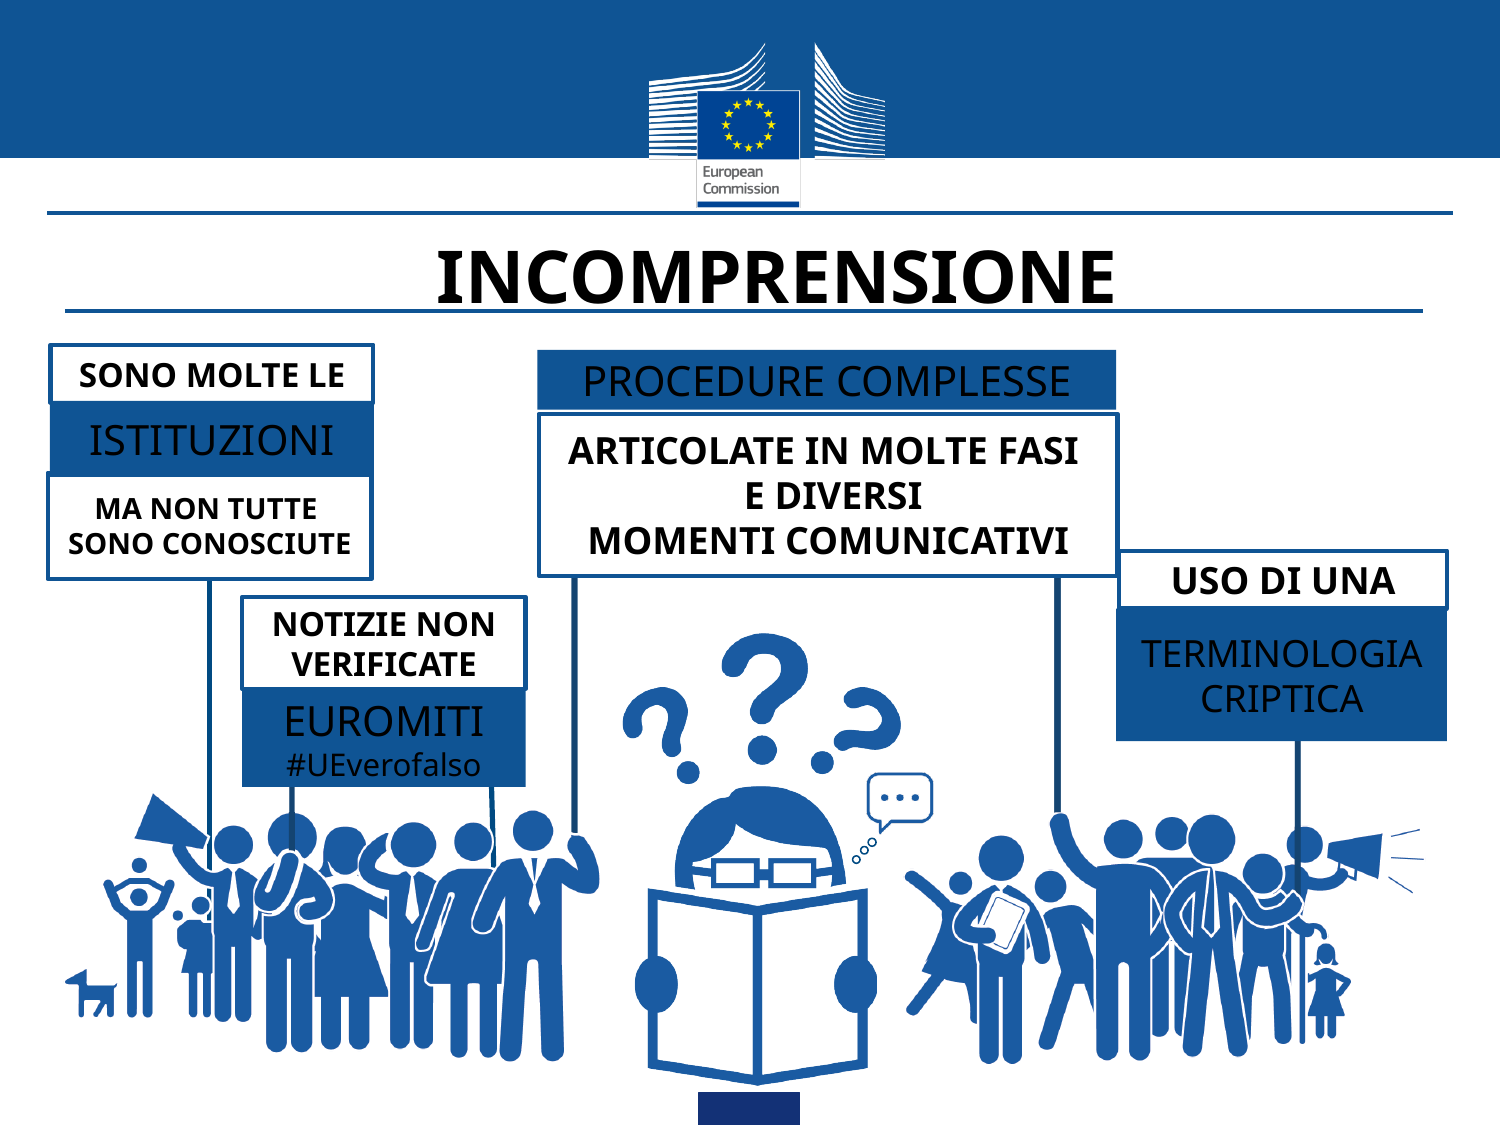

INCOMPRENSIONE
SONO MOLTE LE
PROCEDURE COMPLESSE
ISTITUZIONI
ARTICOLATE IN MOLTE FASI
 E DIVERSI
MOMENTI COMUNICATIVI
MA NON TUTTE
SONO CONOSCIUTE
USO DI UNA
NOTIZIE NON VERIFICATE
TERMINOLOGIA
CRIPTICA
EUROMITI
#UEverofalso